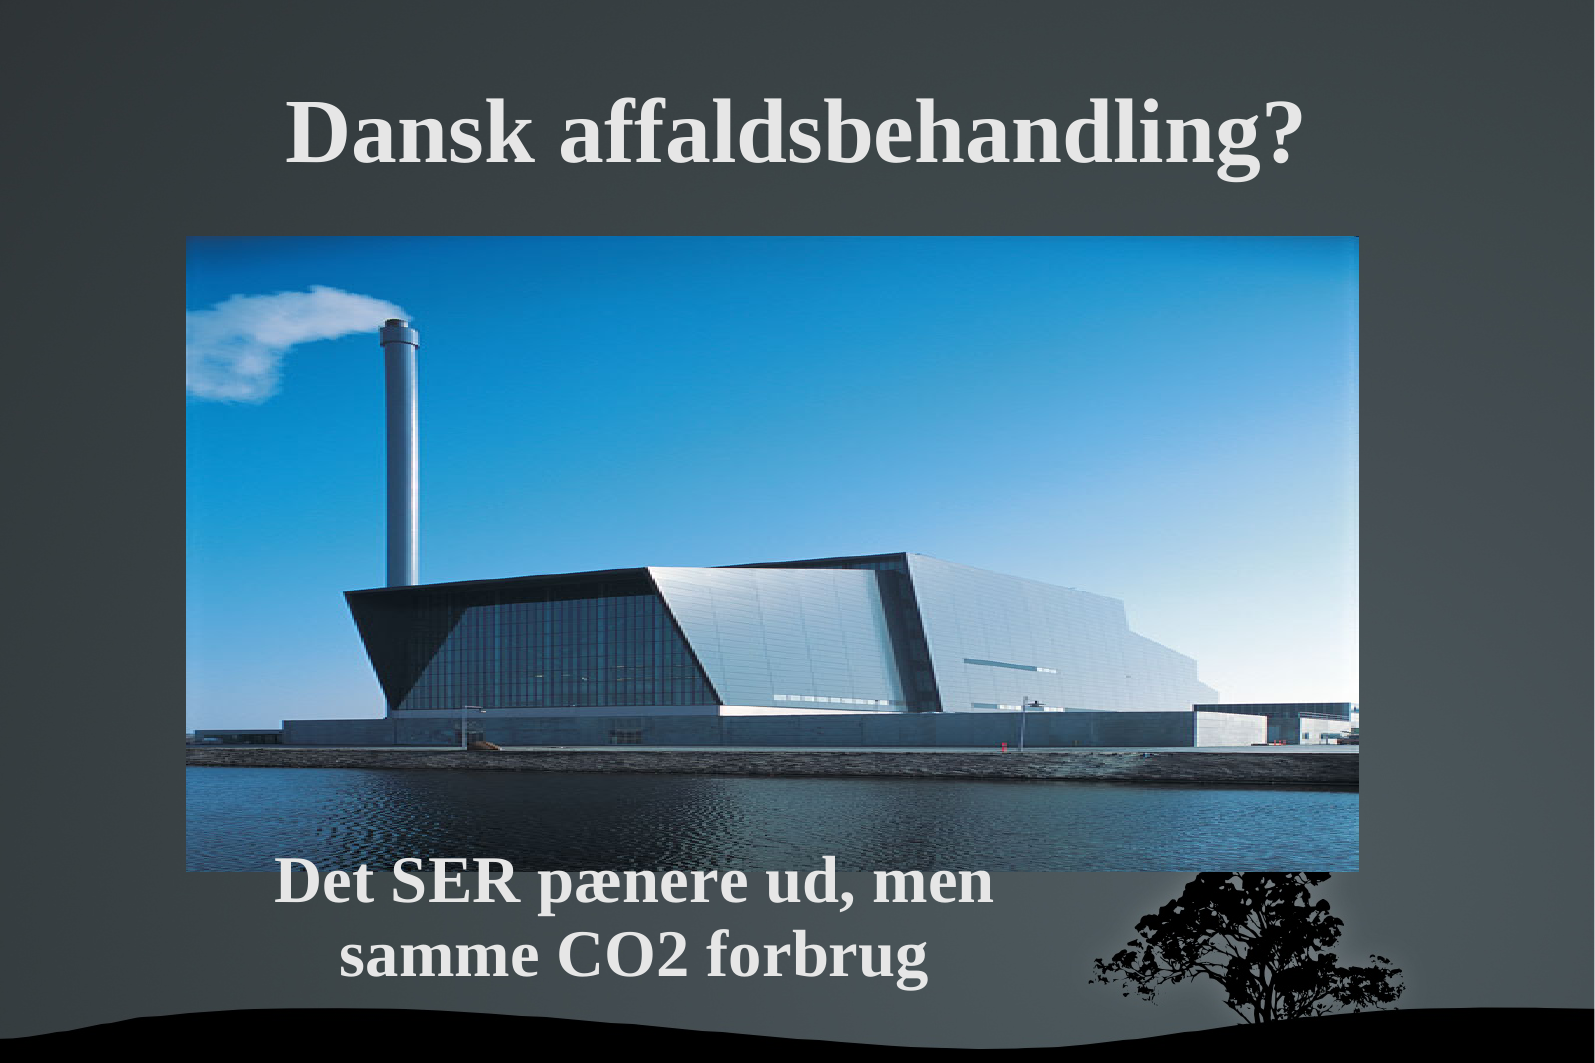

# Dansk affaldsbehandling?
Det SER pænere ud, men samme CO2 forbrug